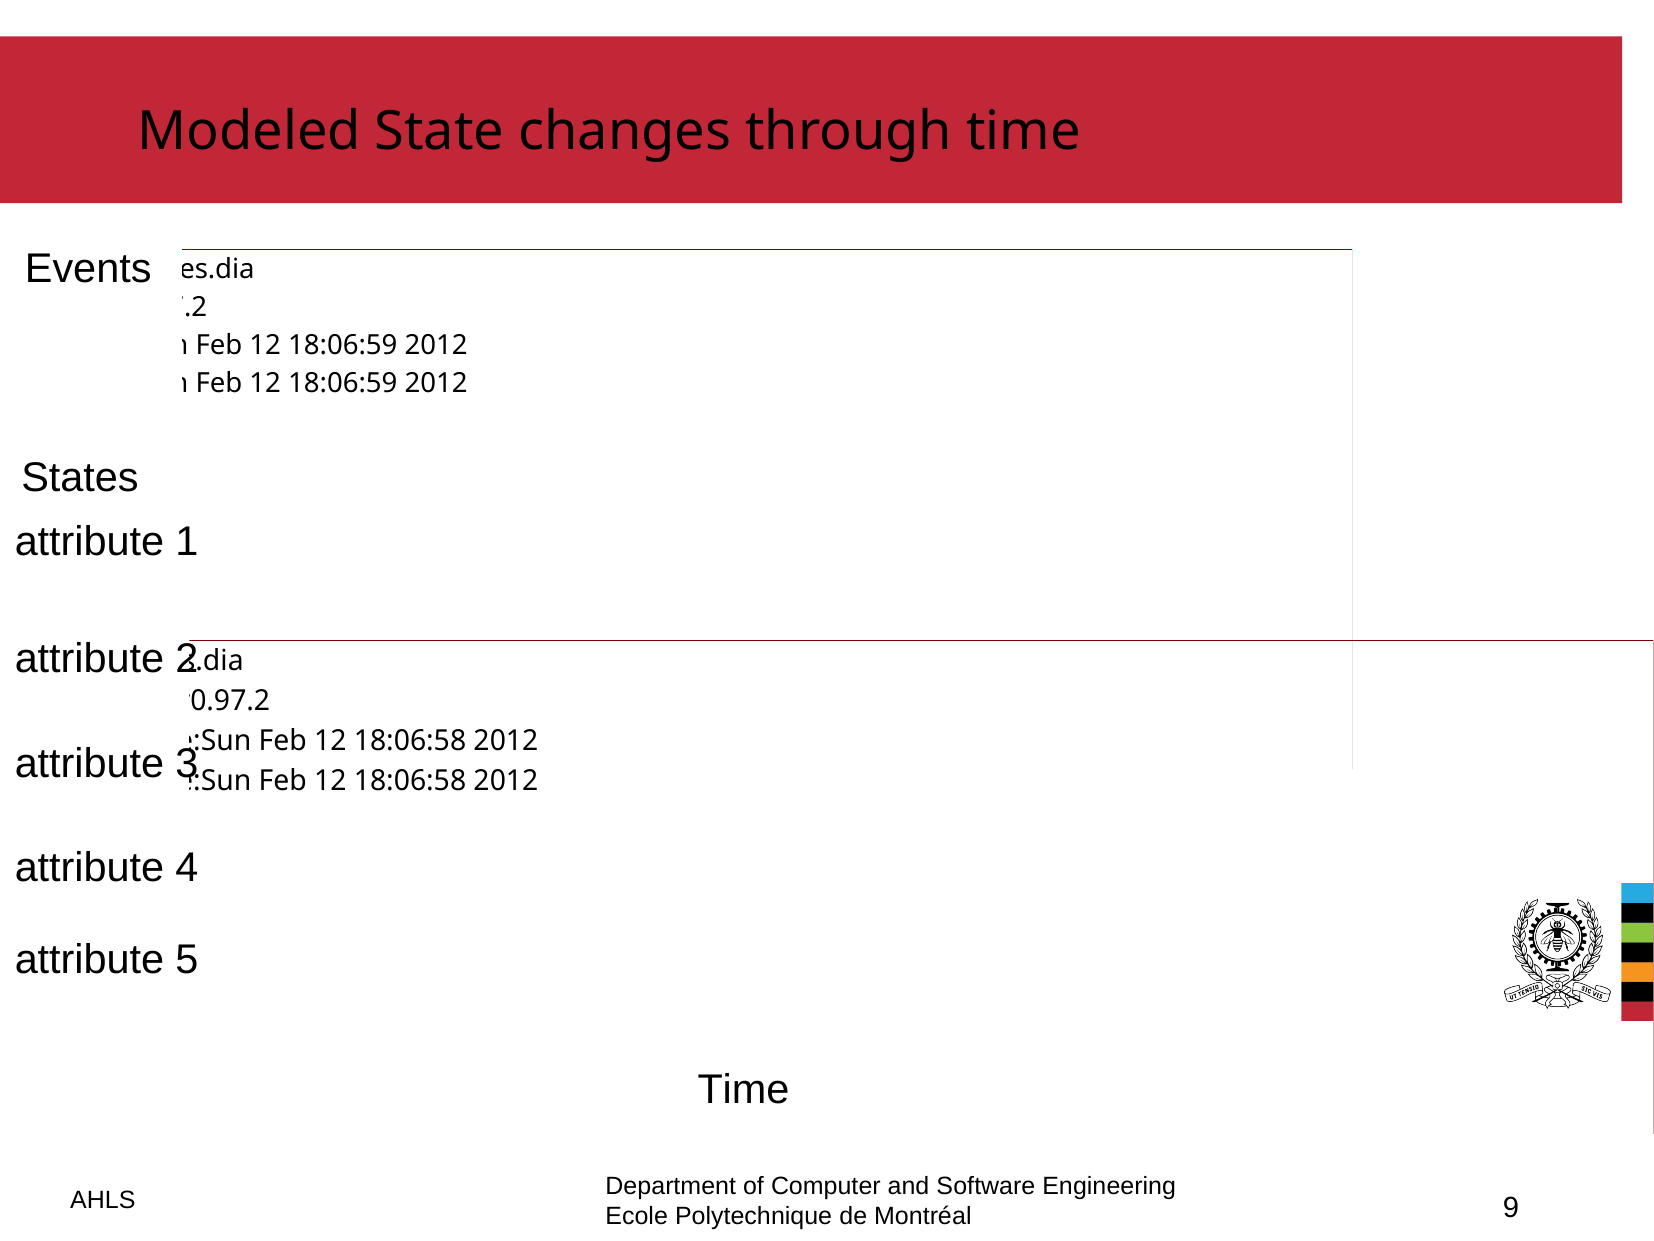

# Modeled State changes through time
Events
States
attribute 1
attribute 2
attribute 3
attribute 4
attribute 5
Time